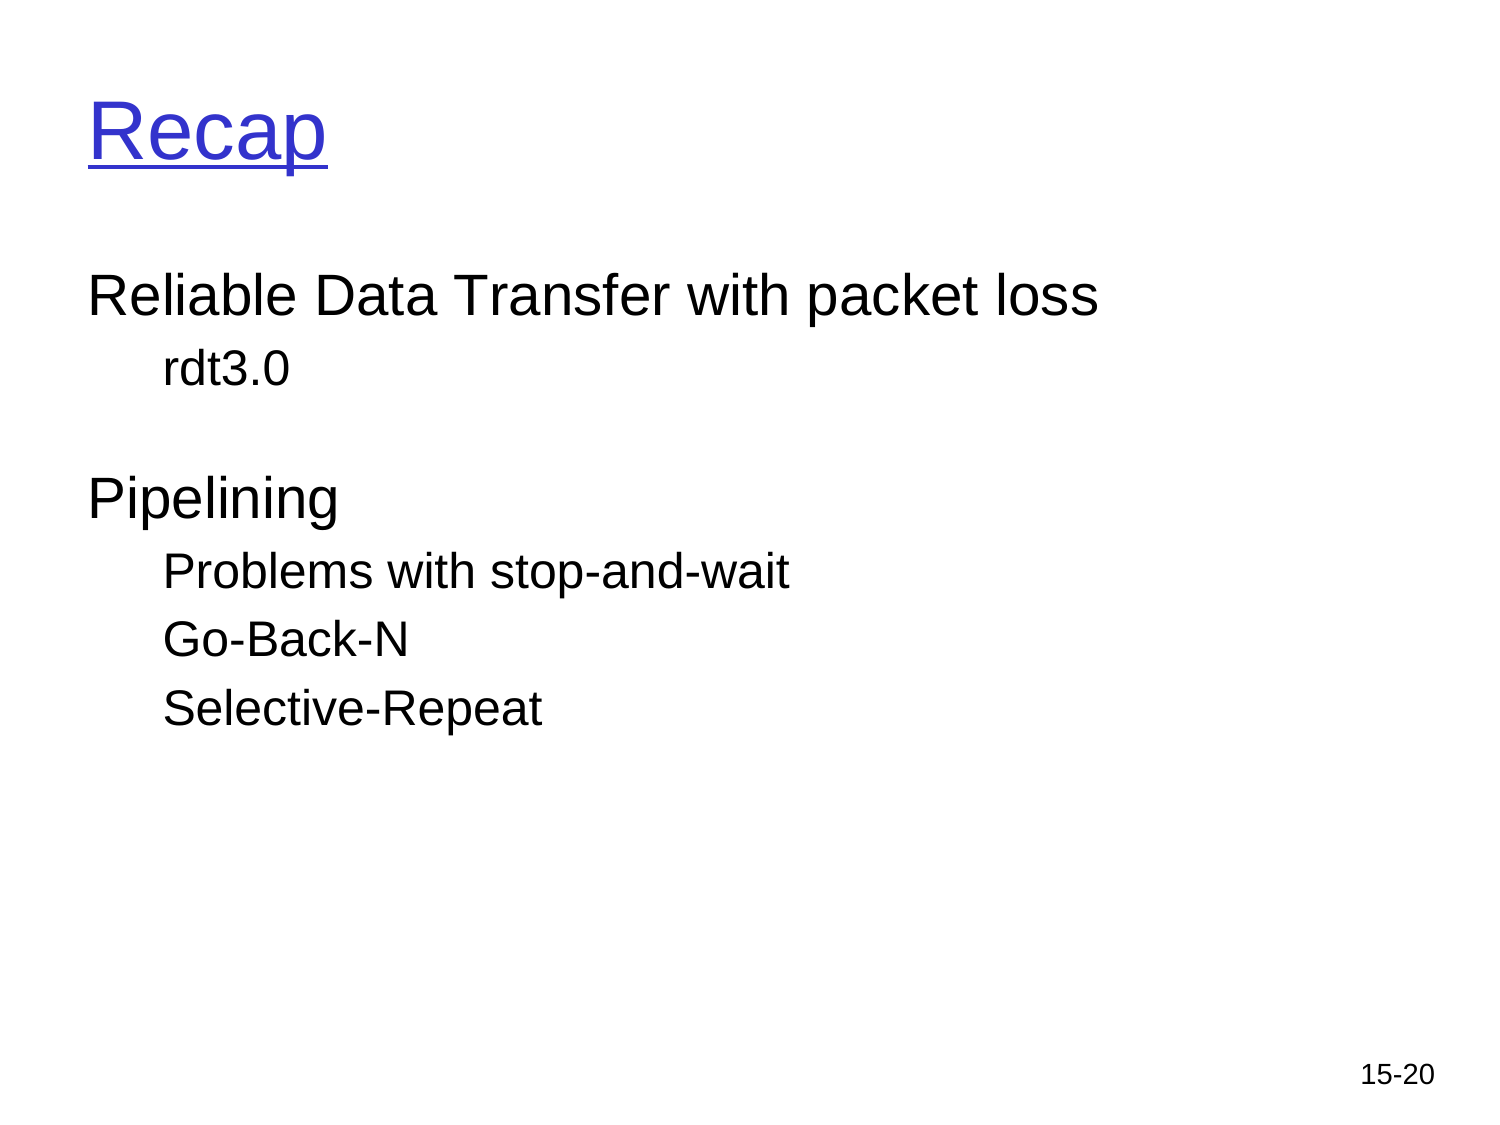

# Recap
Reliable Data Transfer with packet loss
rdt3.0
Pipelining
Problems with stop-and-wait
Go-Back-N
Selective-Repeat
20